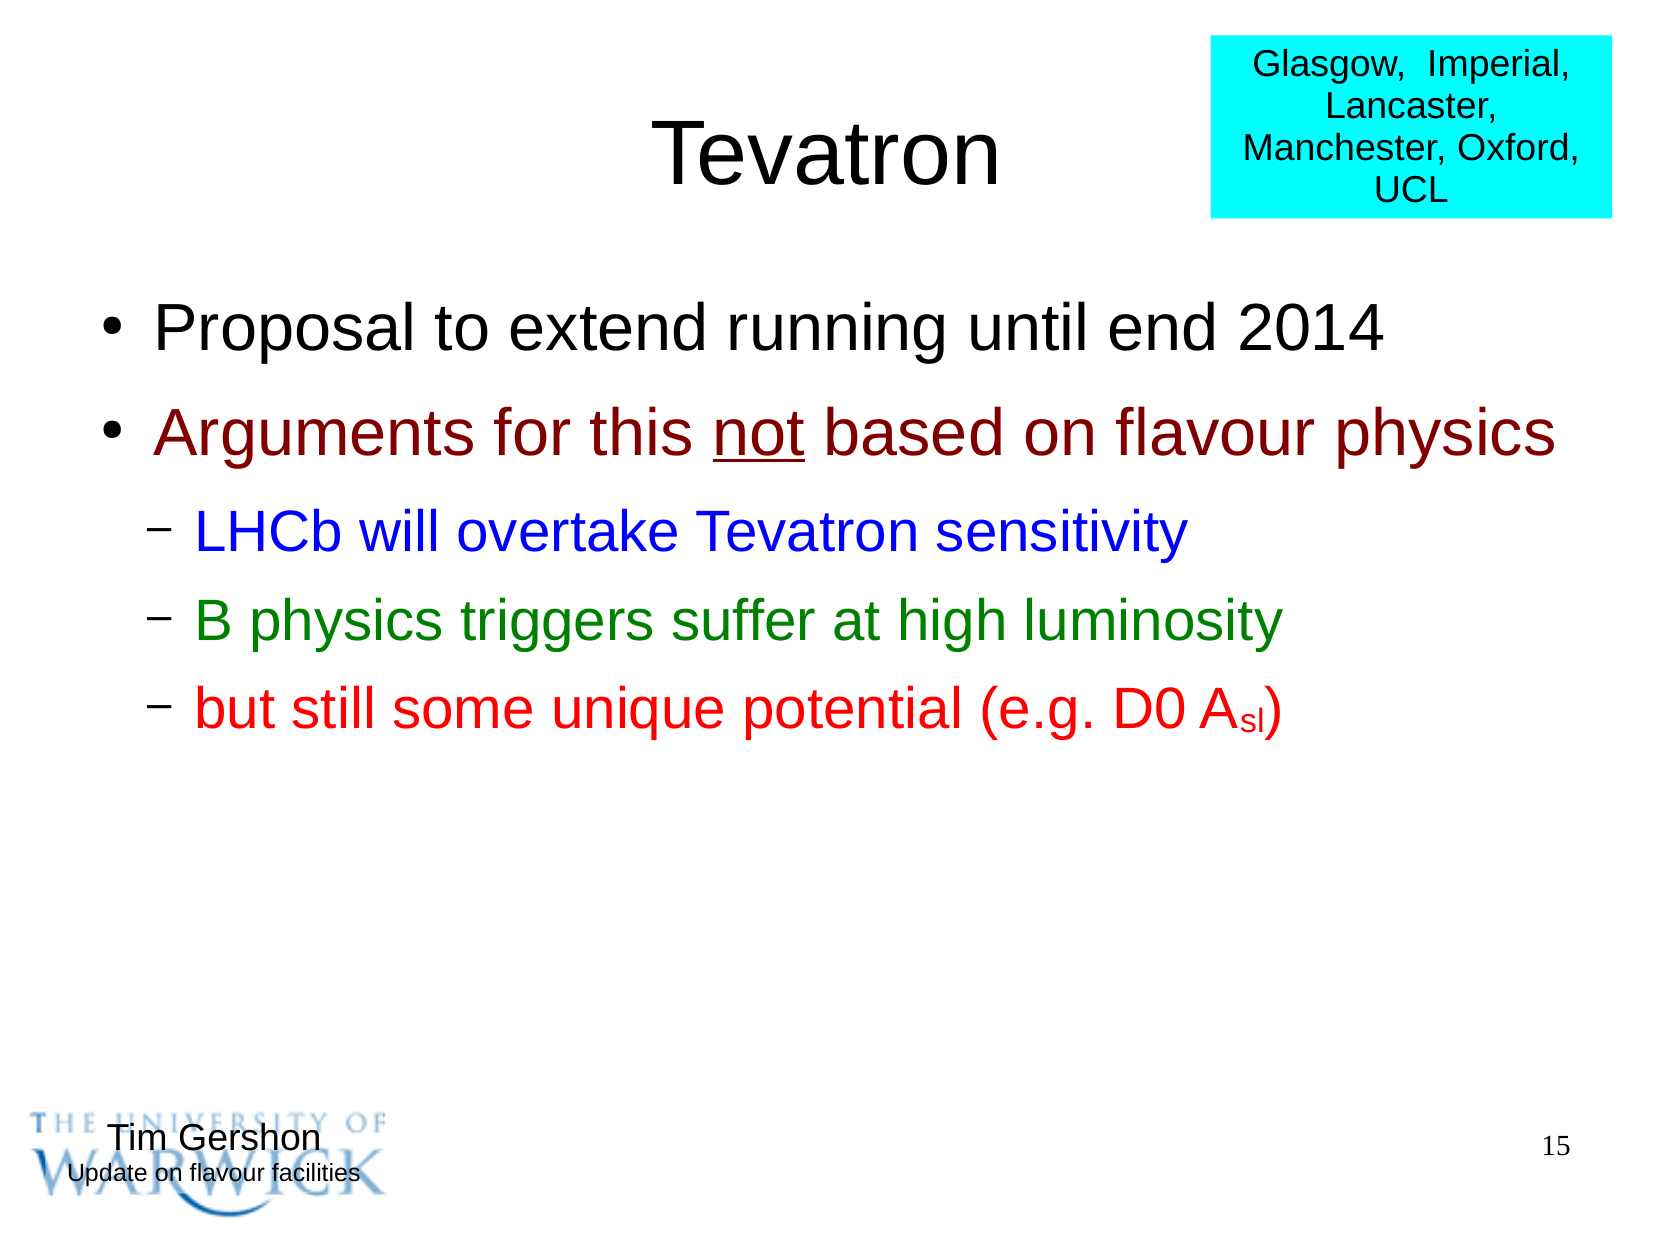

Glasgow, Imperial, Lancaster, Manchester, Oxford, UCL
# Tevatron
Proposal to extend running until end 2014
Arguments for this not based on flavour physics
LHCb will overtake Tevatron sensitivity
B physics triggers suffer at high luminosity
but still some unique potential (e.g. D0 Asl)
Tim Gershon
Update on flavour facilities
15